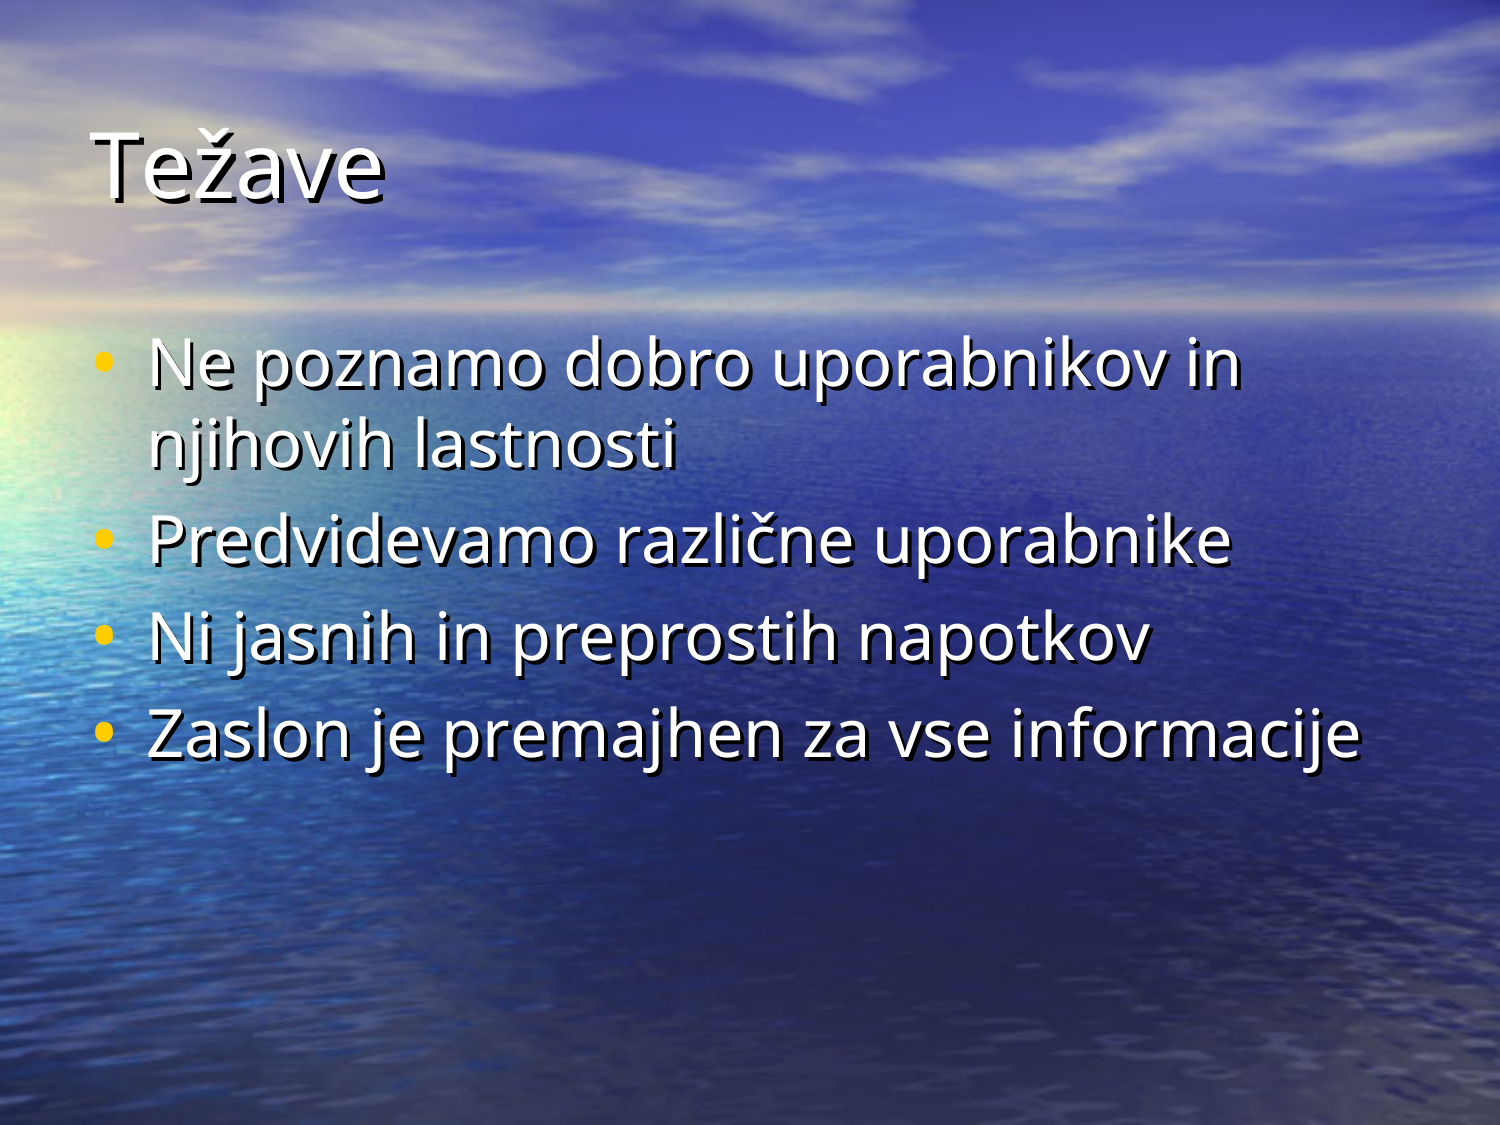

# Težave
Ne poznamo dobro uporabnikov in njihovih lastnosti
Predvidevamo različne uporabnike
Ni jasnih in preprostih napotkov
Zaslon je premajhen za vse informacije